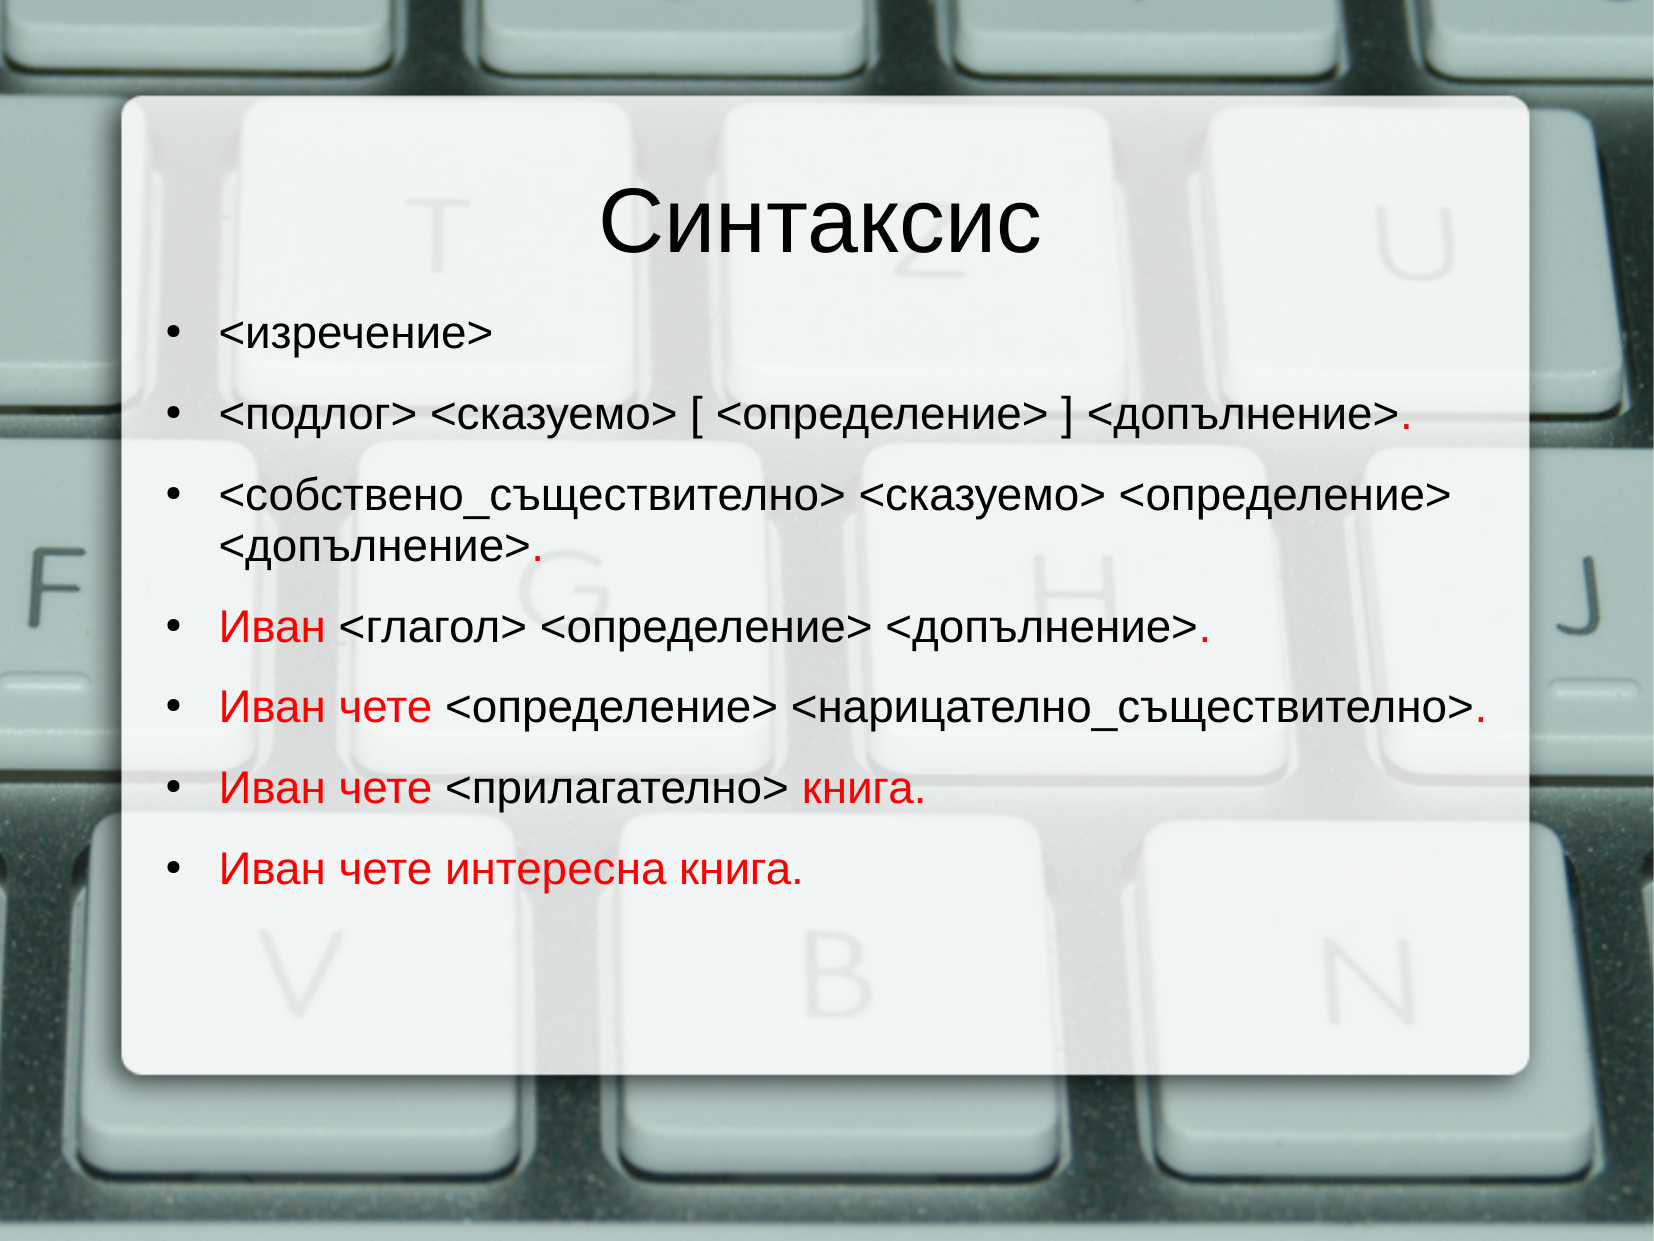

# Синтаксис
<изречение>
<подлог> <сказуемо> [ <определение> ] <допълнение>.
<собствено_съществително> <сказуемо> <определение> <допълнение>.
Иван <глагол> <определение> <допълнение>.
Иван чете <определение> <нарицателно_съществително>.
Иван чете <прилагателно> книга.
Иван чете интересна книга.